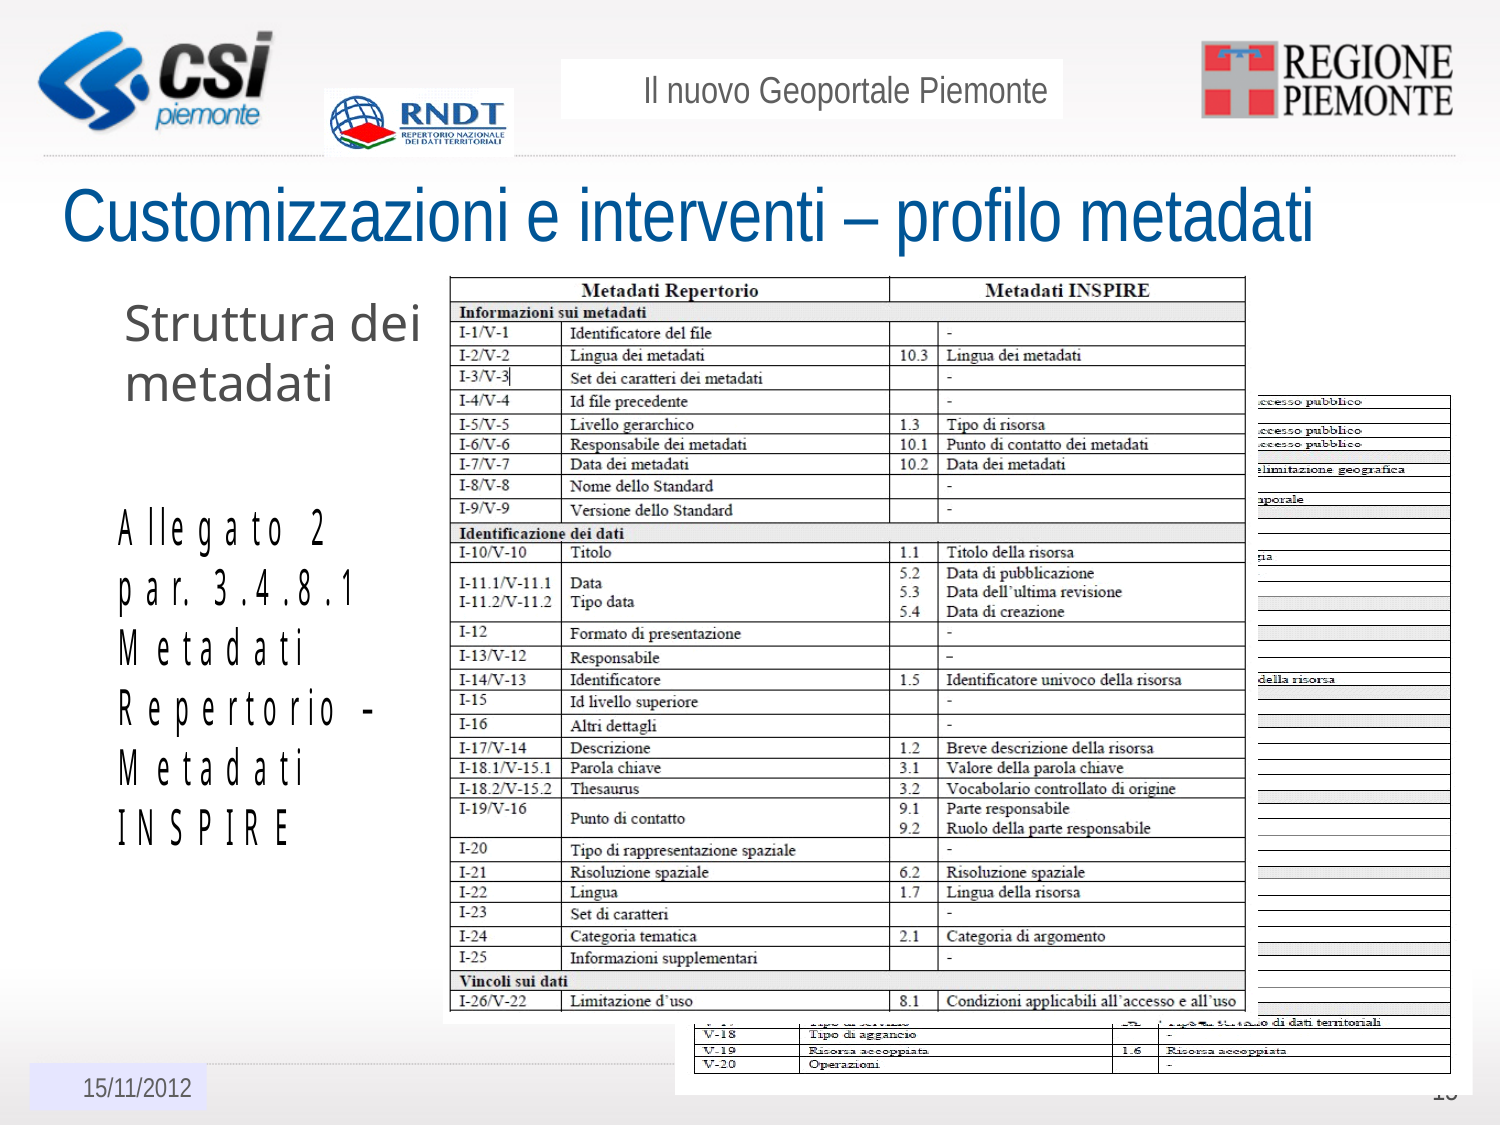

Il nuovo Geoportale Piemonte
# Customizzazioni e interventi – profilo metadati
Struttura dei metadati
15/11/2012